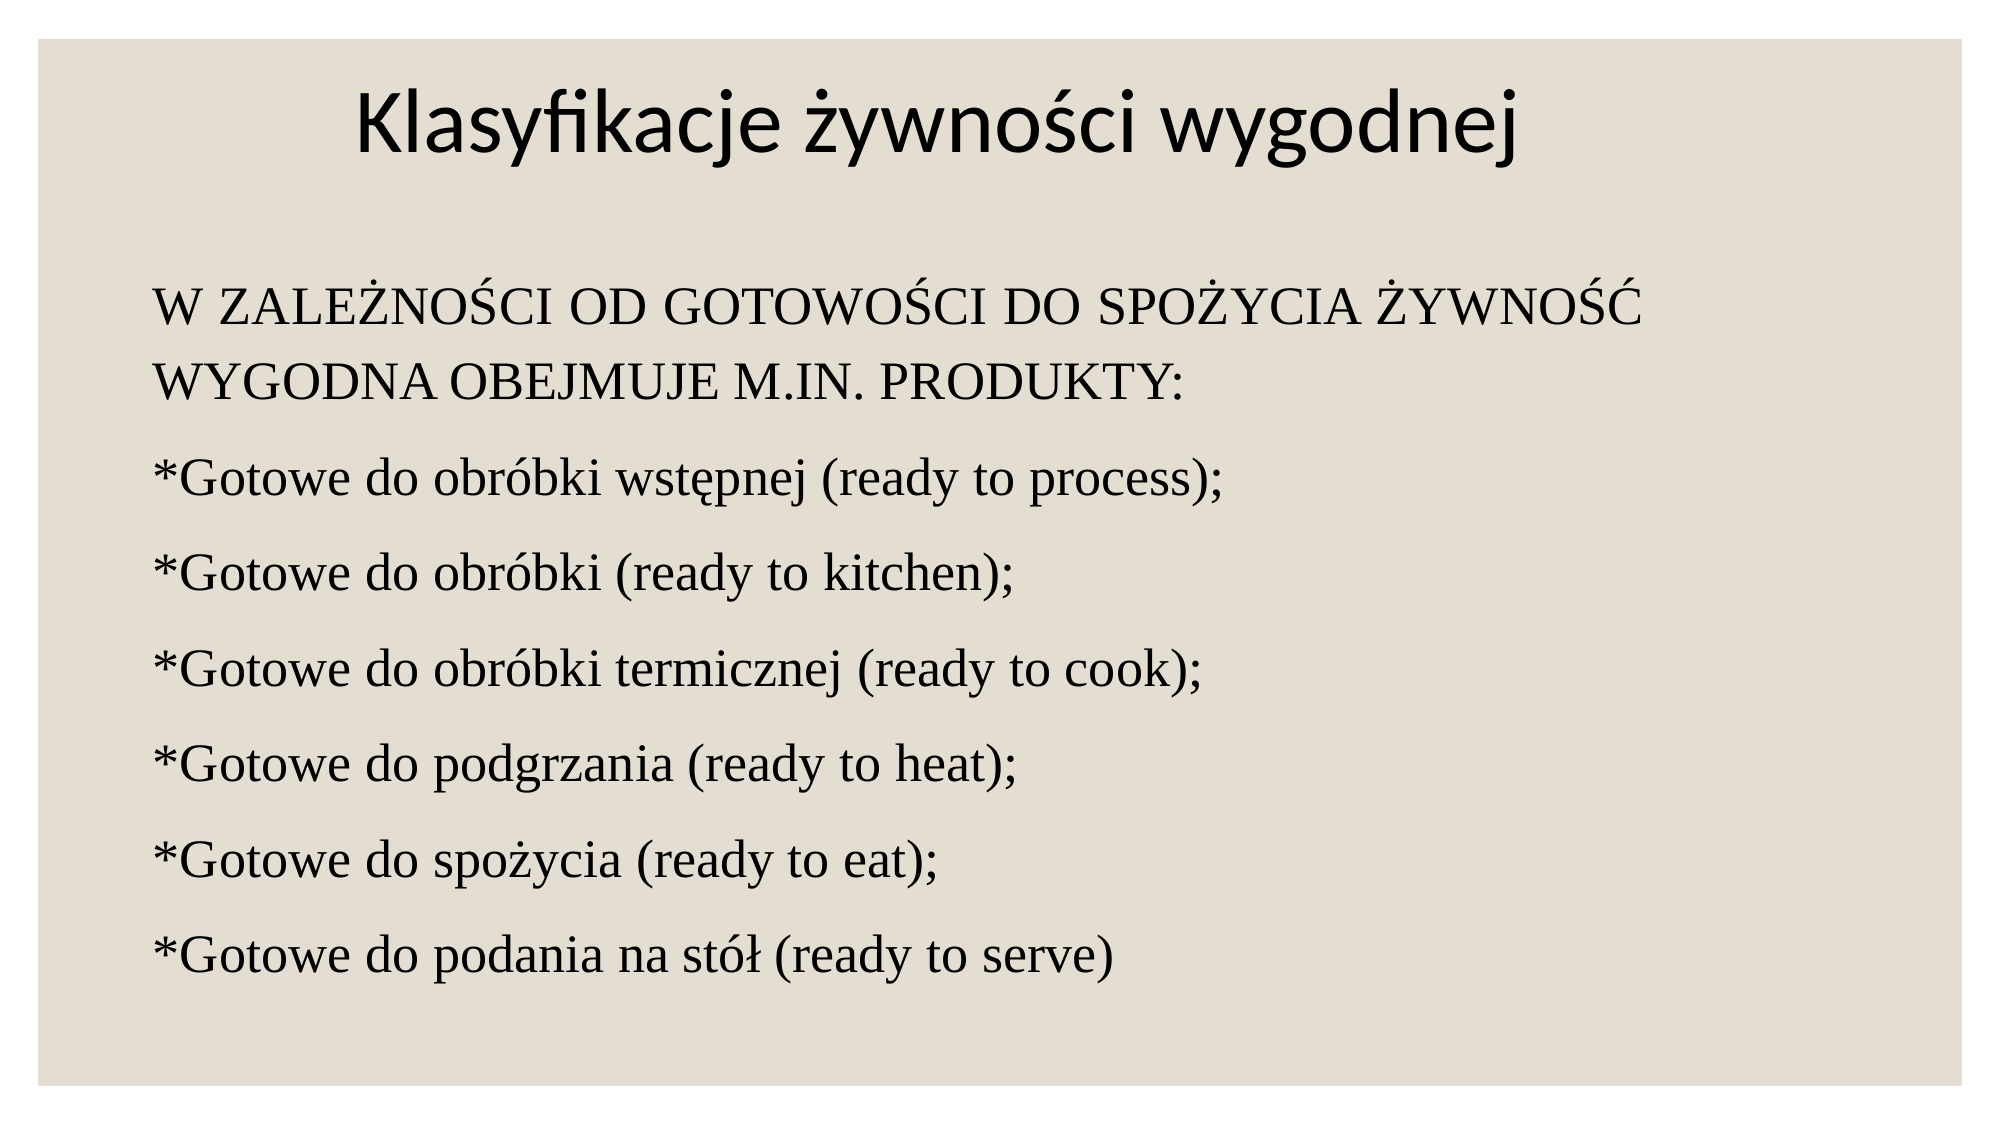

Klasyfikacje żywności wygodnej
W ZALEŻNOŚCI OD GOTOWOŚCI DO SPOŻYCIA ŻYWNOŚĆ WYGODNA OBEJMUJE M.IN. PRODUKTY:
*Gotowe do obróbki wstępnej (ready to process);
*Gotowe do obróbki (ready to kitchen);
*Gotowe do obróbki termicznej (ready to cook);
*Gotowe do podgrzania (ready to heat);
*Gotowe do spożycia (ready to eat);
*Gotowe do podania na stół (ready to serve)